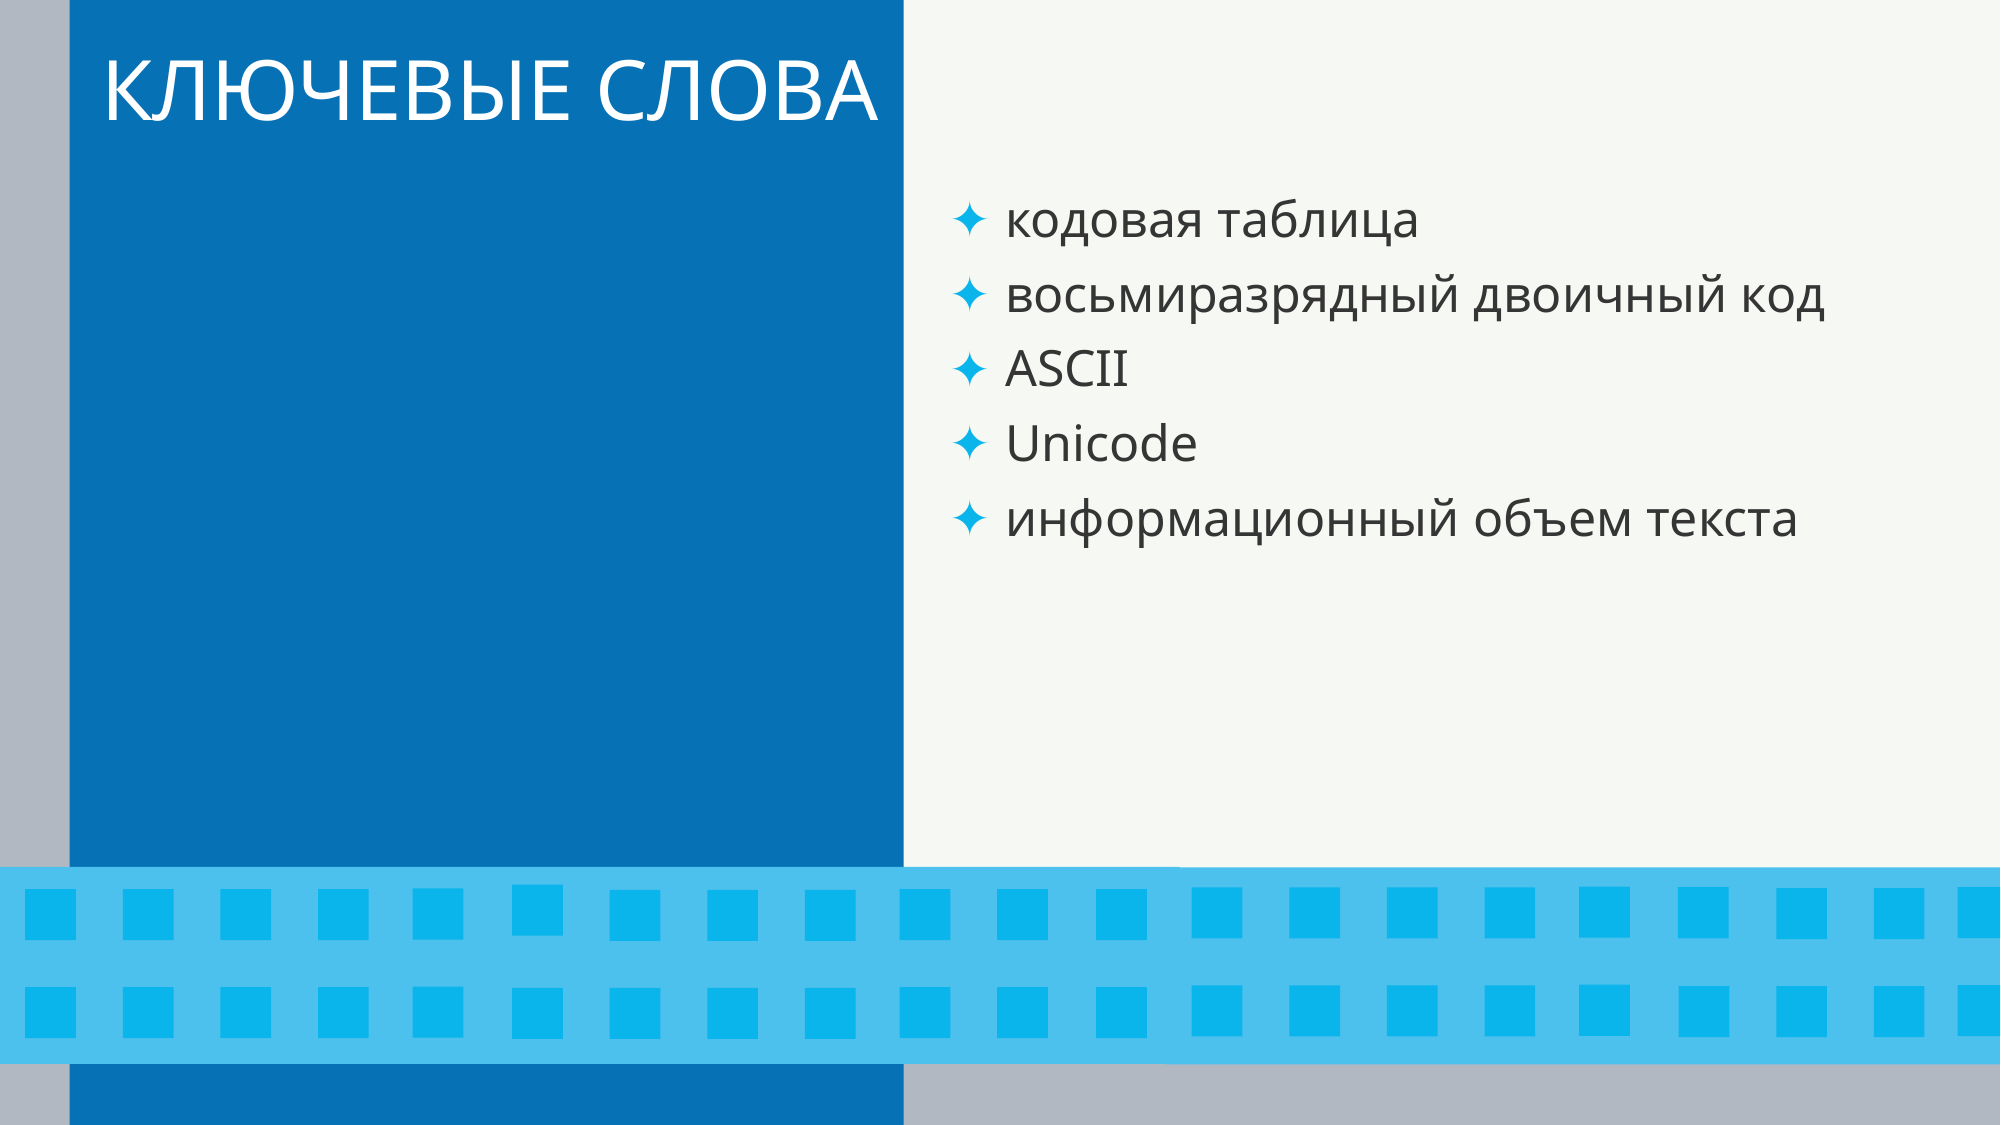

# КЛЮЧЕВЫЕ СЛОВА
кодовая таблица
восьмиразрядный двоичный код
ASCII
Unicode
информационный объем текста